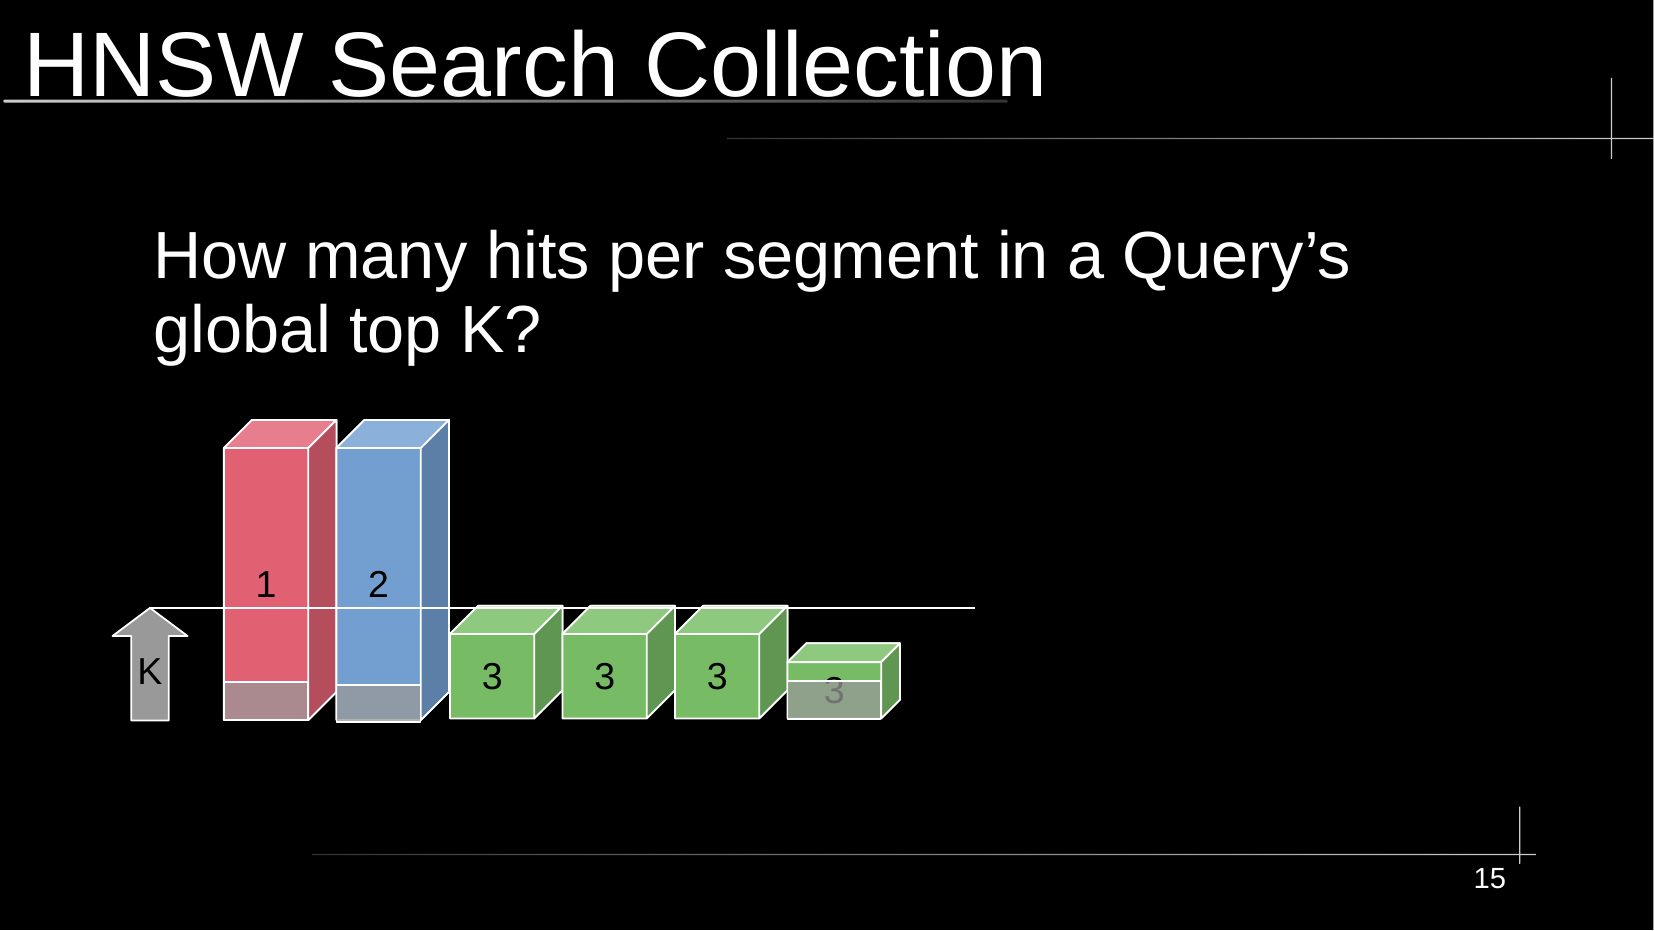

# HNSW Search Collection
How many hits per segment in a Query’s global top K?
1
2
3
3
3
K
3
15